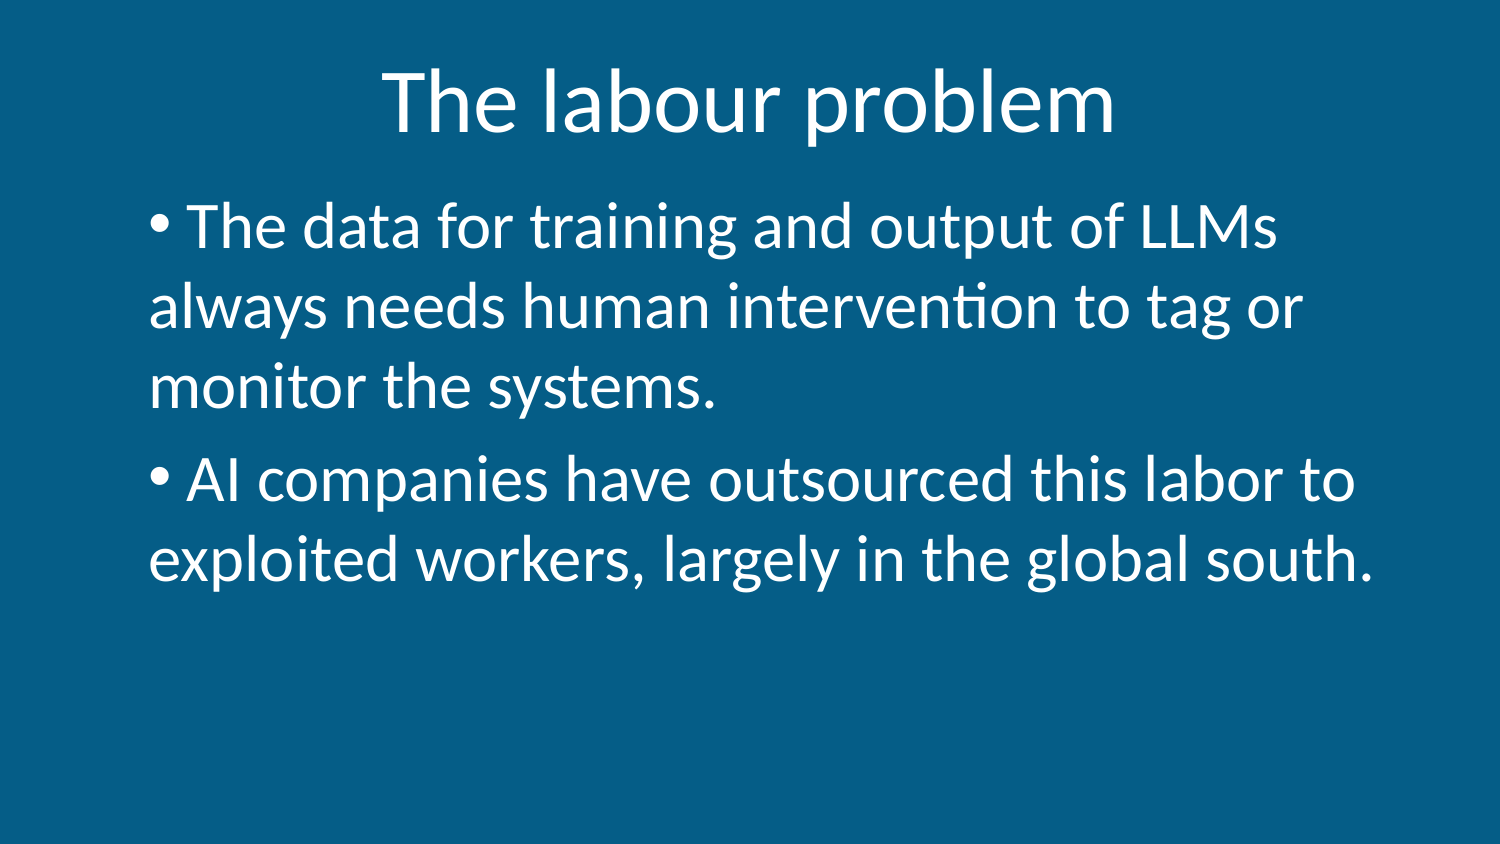

# The labour problem
 The data for training and output of LLMs always needs human intervention to tag or monitor the systems.
 AI companies have outsourced this labor to exploited workers, largely in the global south.